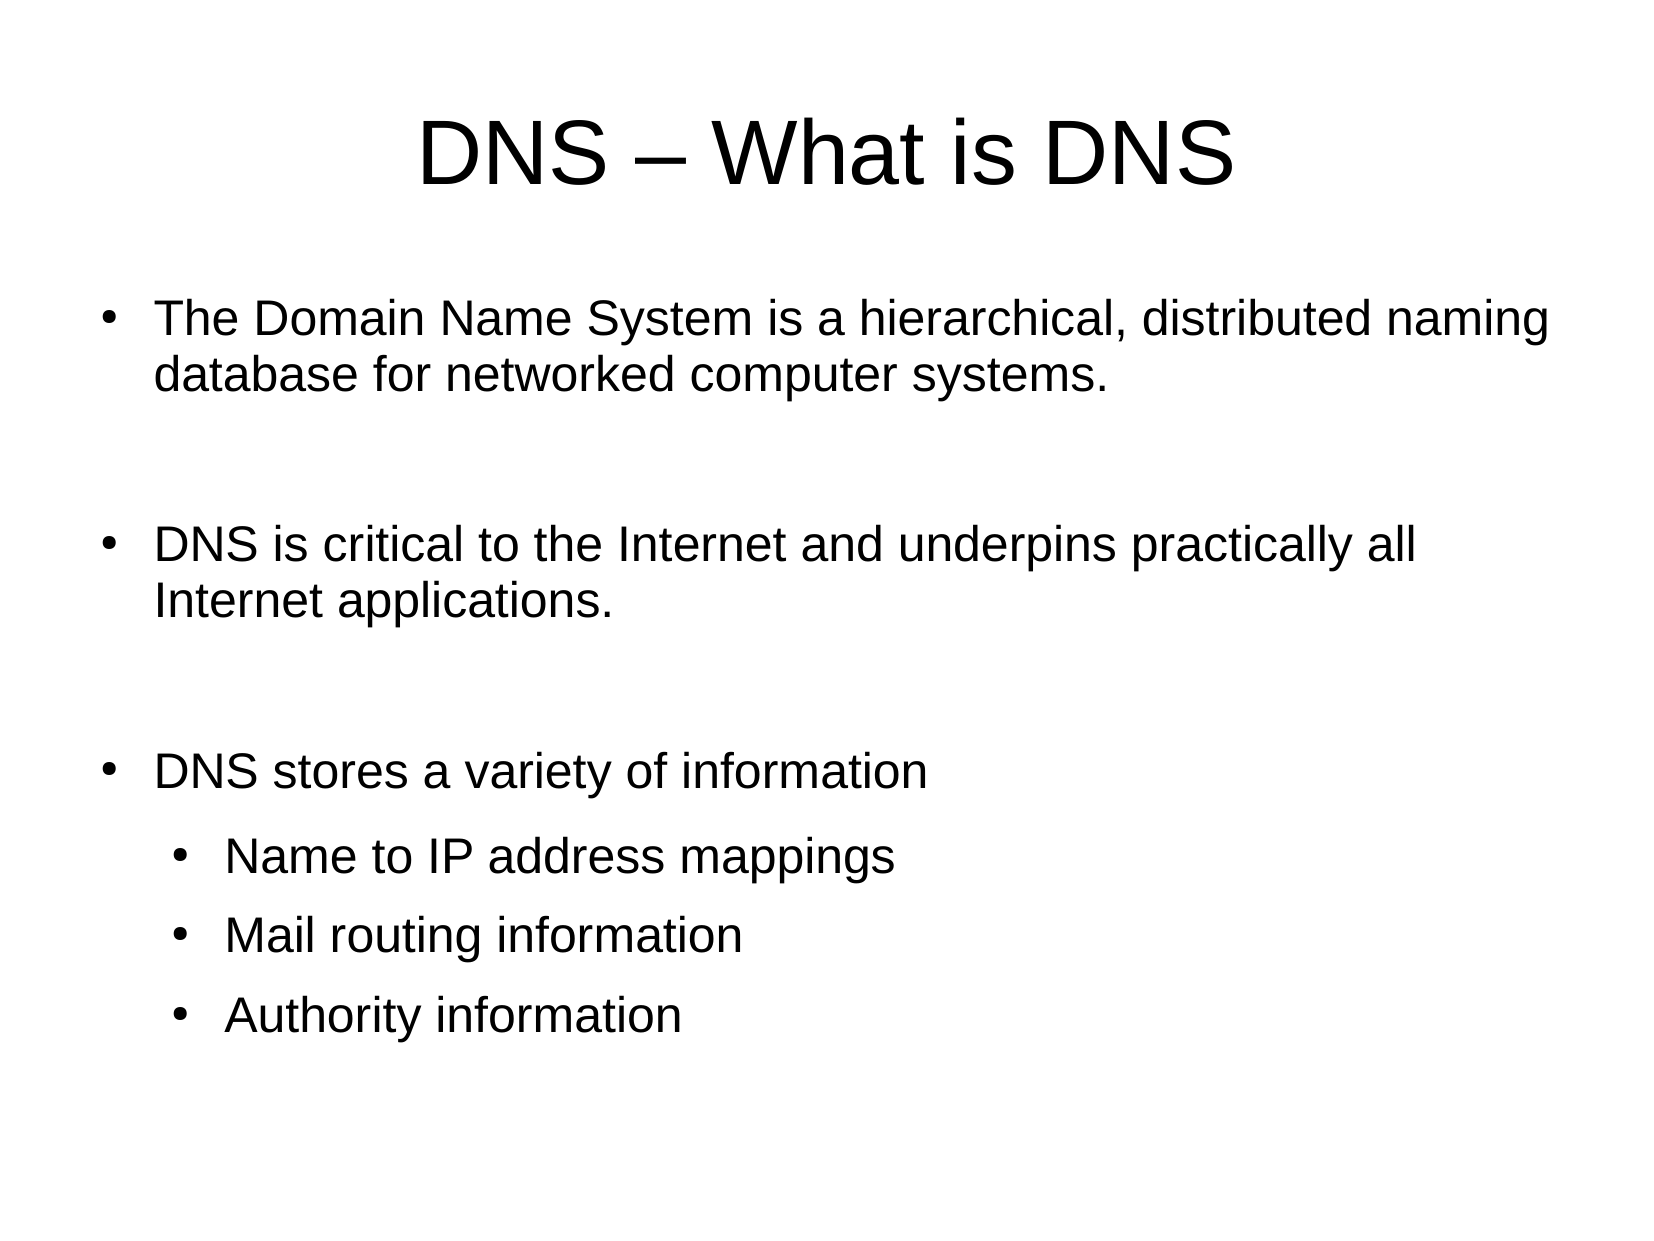

# DNS – What is DNS
The Domain Name System is a hierarchical, distributed naming database for networked computer systems.
DNS is critical to the Internet and underpins practically all Internet applications.
DNS stores a variety of information
Name to IP address mappings
Mail routing information
Authority information